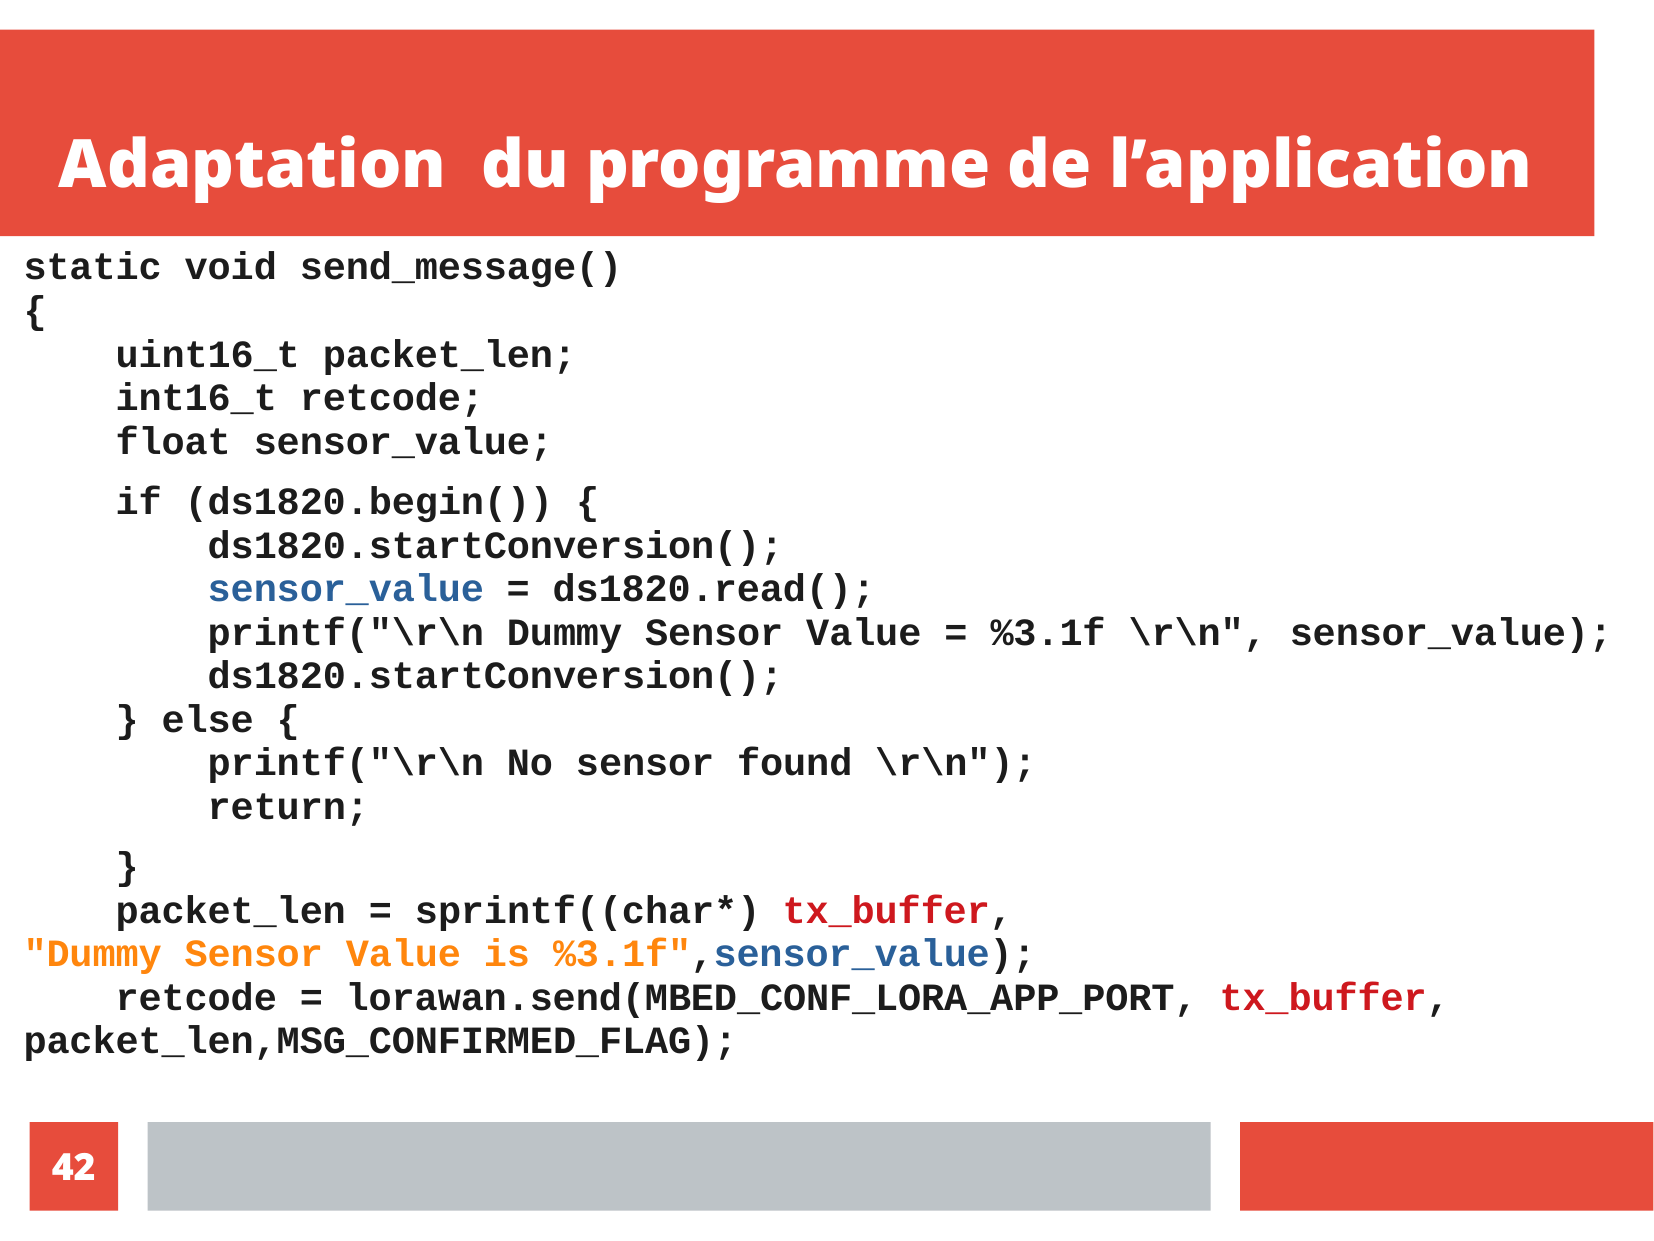

# Adaptation du programme de l’application
static void send_message()
{
 uint16_t packet_len;
 int16_t retcode;
 float sensor_value;
 if (ds1820.begin()) {
 ds1820.startConversion();
 sensor_value = ds1820.read();
 printf("\r\n Dummy Sensor Value = %3.1f \r\n", sensor_value);
 ds1820.startConversion();
 } else {
 printf("\r\n No sensor found \r\n");
 return;
 }
 packet_len = sprintf((char*) tx_buffer,
"Dummy Sensor Value is %3.1f",sensor_value);
 retcode = lorawan.send(MBED_CONF_LORA_APP_PORT, tx_buffer, packet_len,MSG_CONFIRMED_FLAG);
42